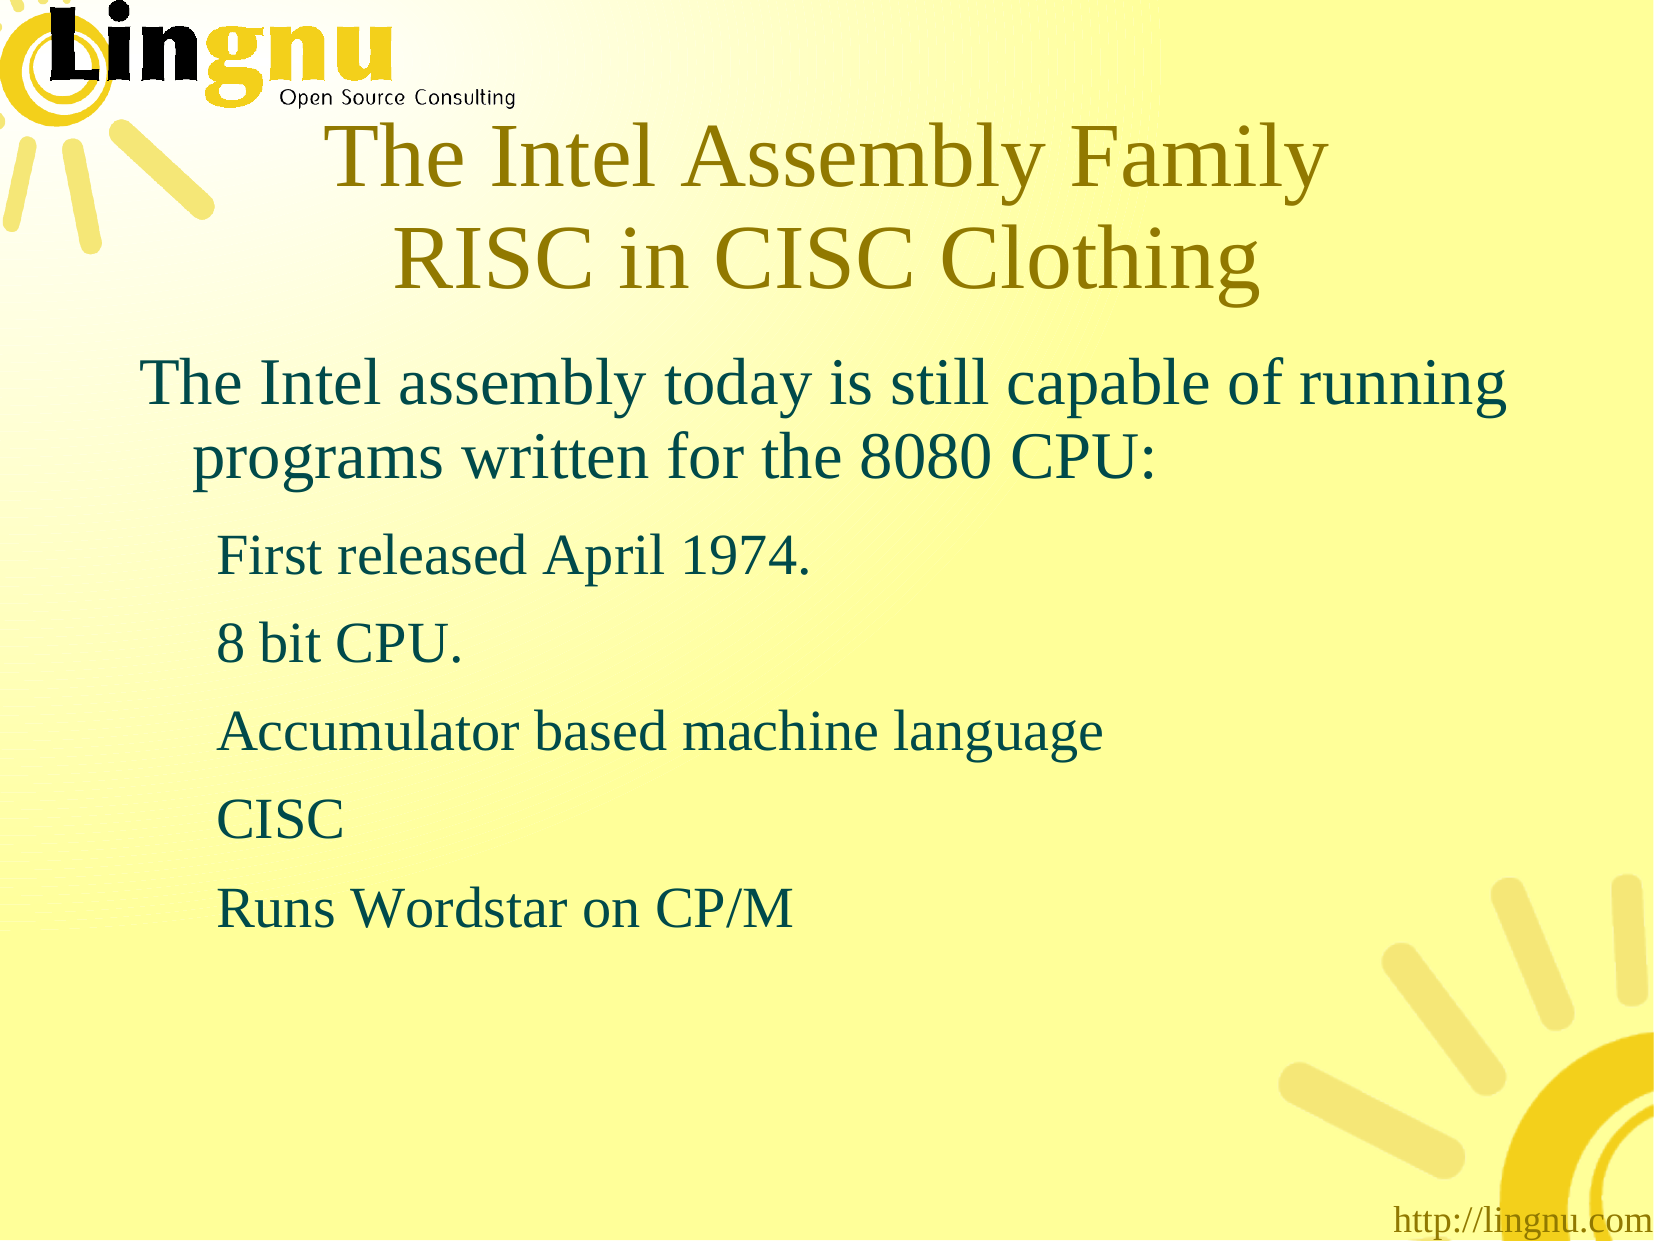

# The Intel Assembly Family RISC in CISC Clothing
The Intel assembly today is still capable of running programs written for the 8080 CPU:
First released April 1974.
8 bit CPU.
Accumulator based machine language
CISC
Runs Wordstar on CP/M